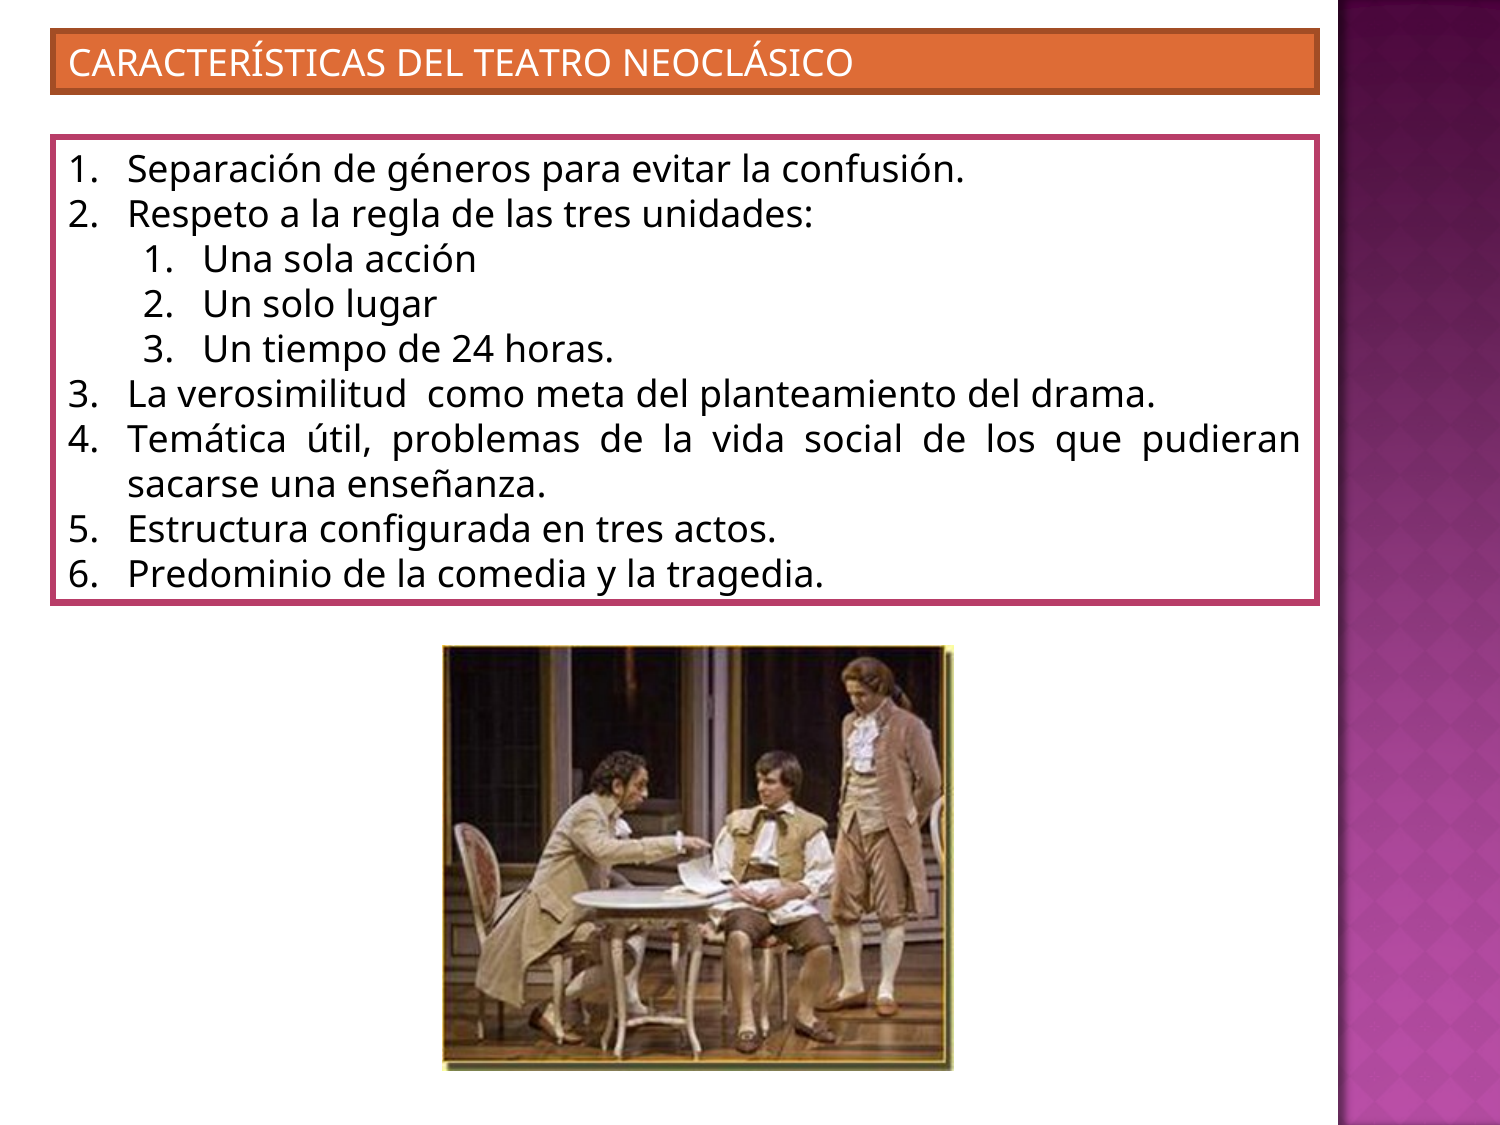

CARACTERÍSTICAS DEL TEATRO NEOCLÁSICO
Separación de géneros para evitar la confusión.
Respeto a la regla de las tres unidades:
Una sola acción
Un solo lugar
Un tiempo de 24 horas.
La verosimilitud como meta del planteamiento del drama.
Temática útil, problemas de la vida social de los que pudieran sacarse una enseñanza.
Estructura configurada en tres actos.
Predominio de la comedia y la tragedia.